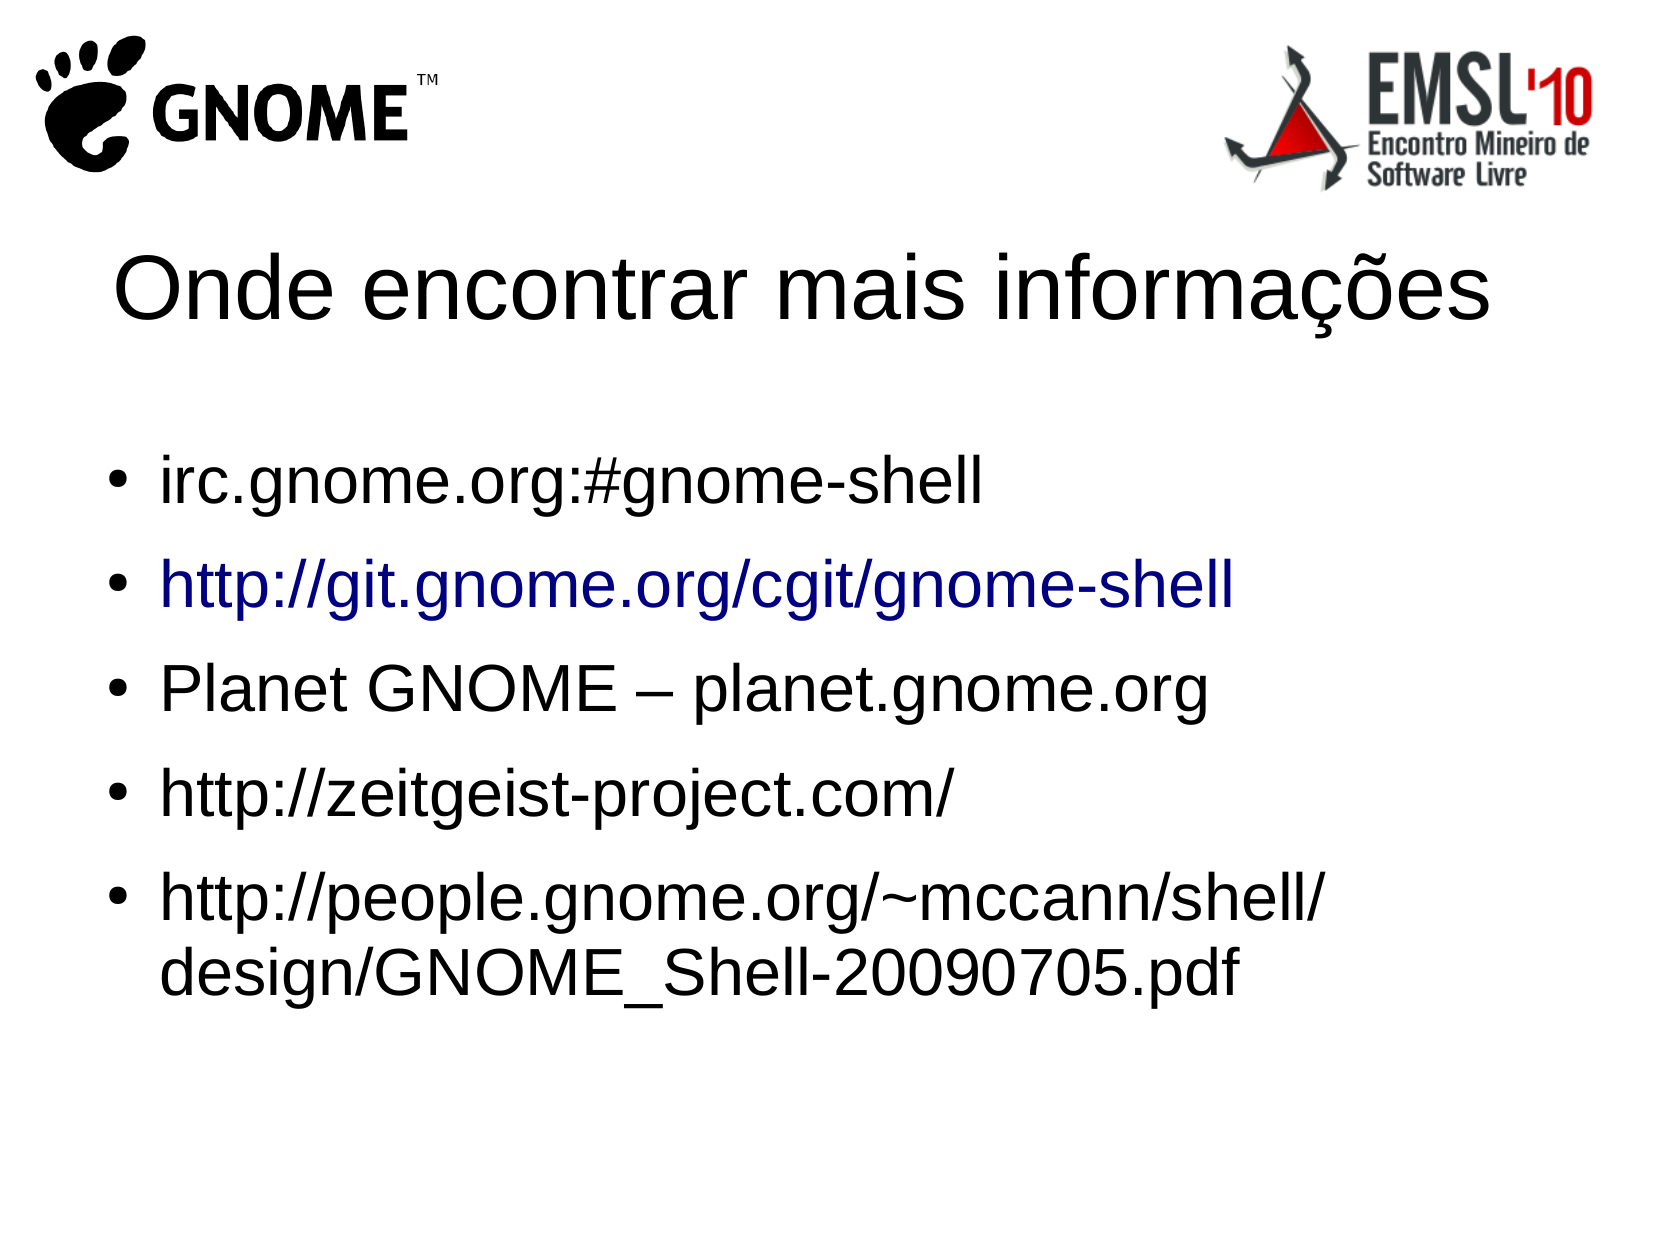

# Onde encontrar mais informações
irc.gnome.org:#gnome-shell
http://git.gnome.org/cgit/gnome-shell
Planet GNOME – planet.gnome.org
http://zeitgeist-project.com/
http://people.gnome.org/~mccann/shell/design/GNOME_Shell-20090705.pdf